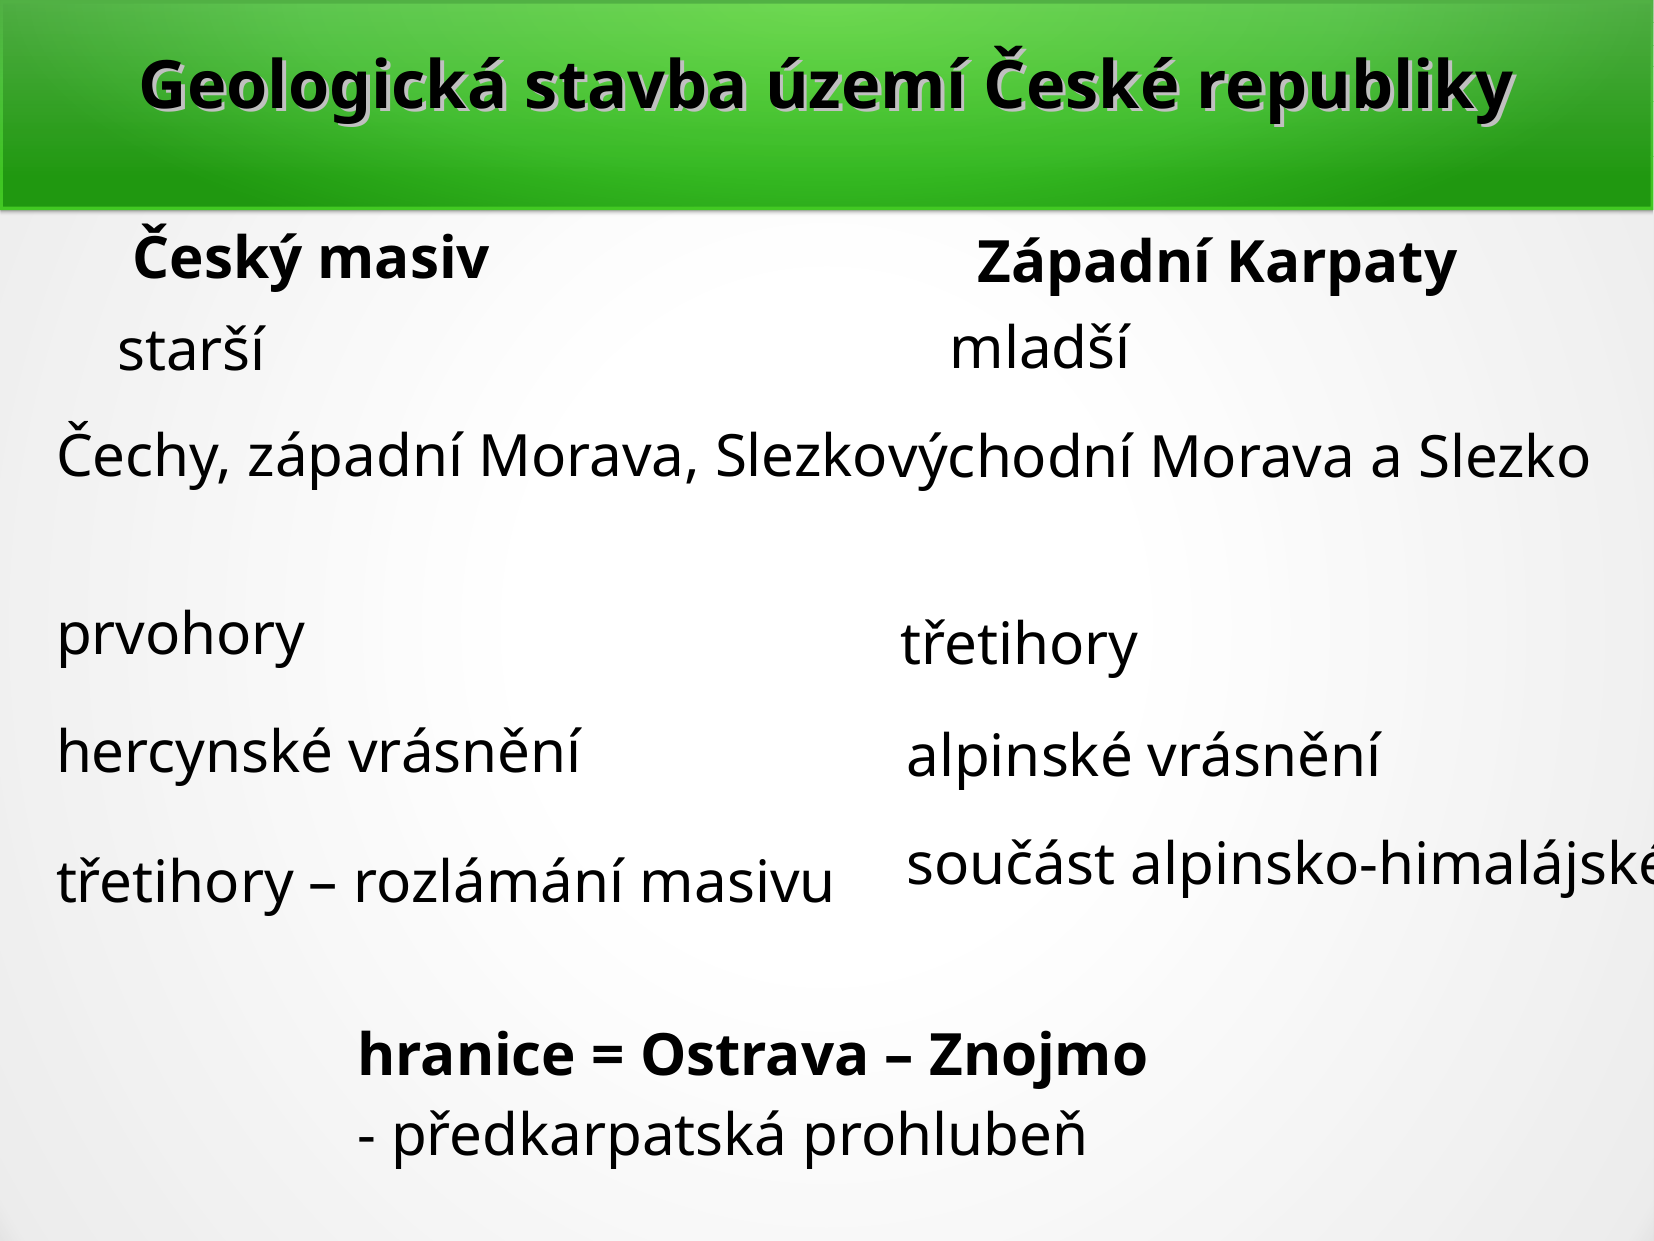

Geologická stavba území České republiky
Český masiv
Západní Karpaty
 mladší
 starší
Čechy, západní Morava, Slezko
východní Morava a Slezko
prvohory
třetihory
hercynské vrásnění
alpinské vrásnění
součást alpinsko-himalájského pohoří
třetihory – rozlámání masivu
hranice = Ostrava – Znojmo
- předkarpatská prohlubeň